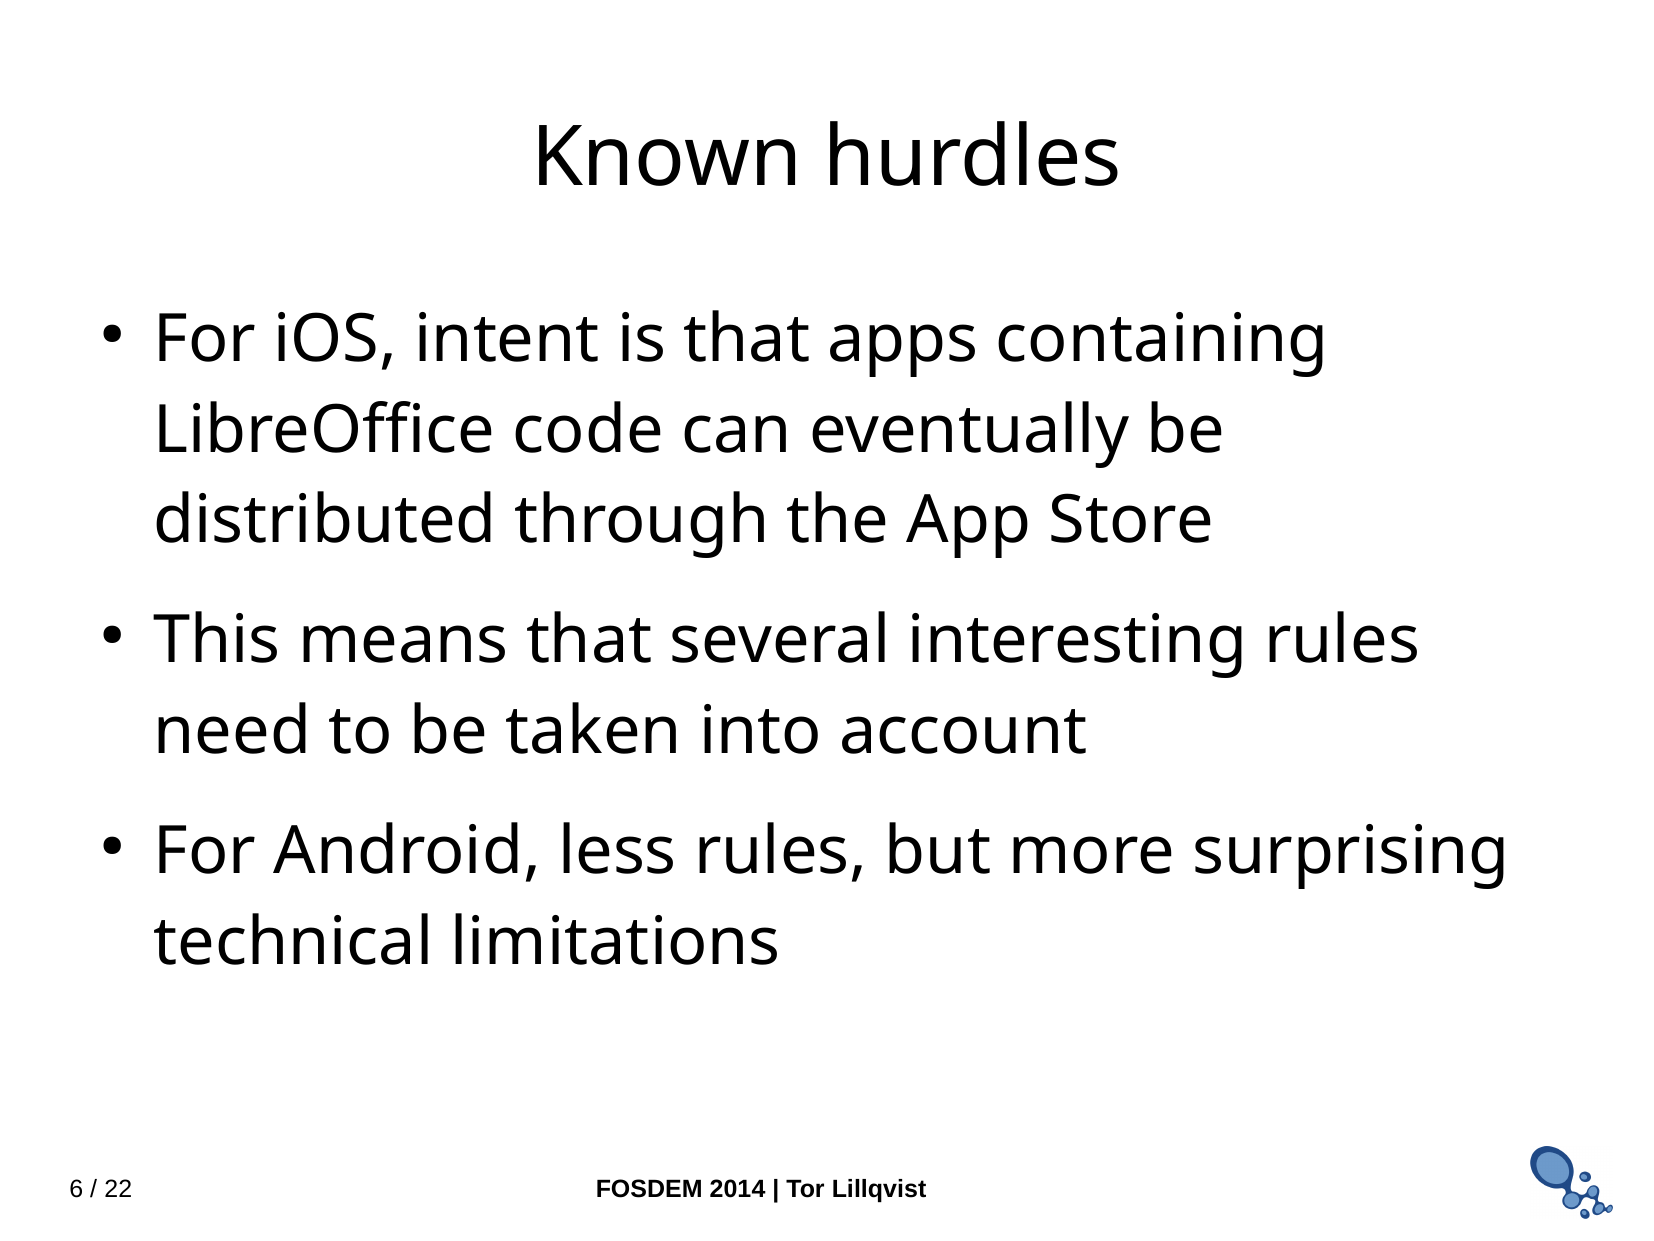

# Known hurdles
For iOS, intent is that apps containing LibreOffice code can eventually be distributed through the App Store
This means that several interesting rules need to be taken into account
For Android, less rules, but more surprising technical limitations